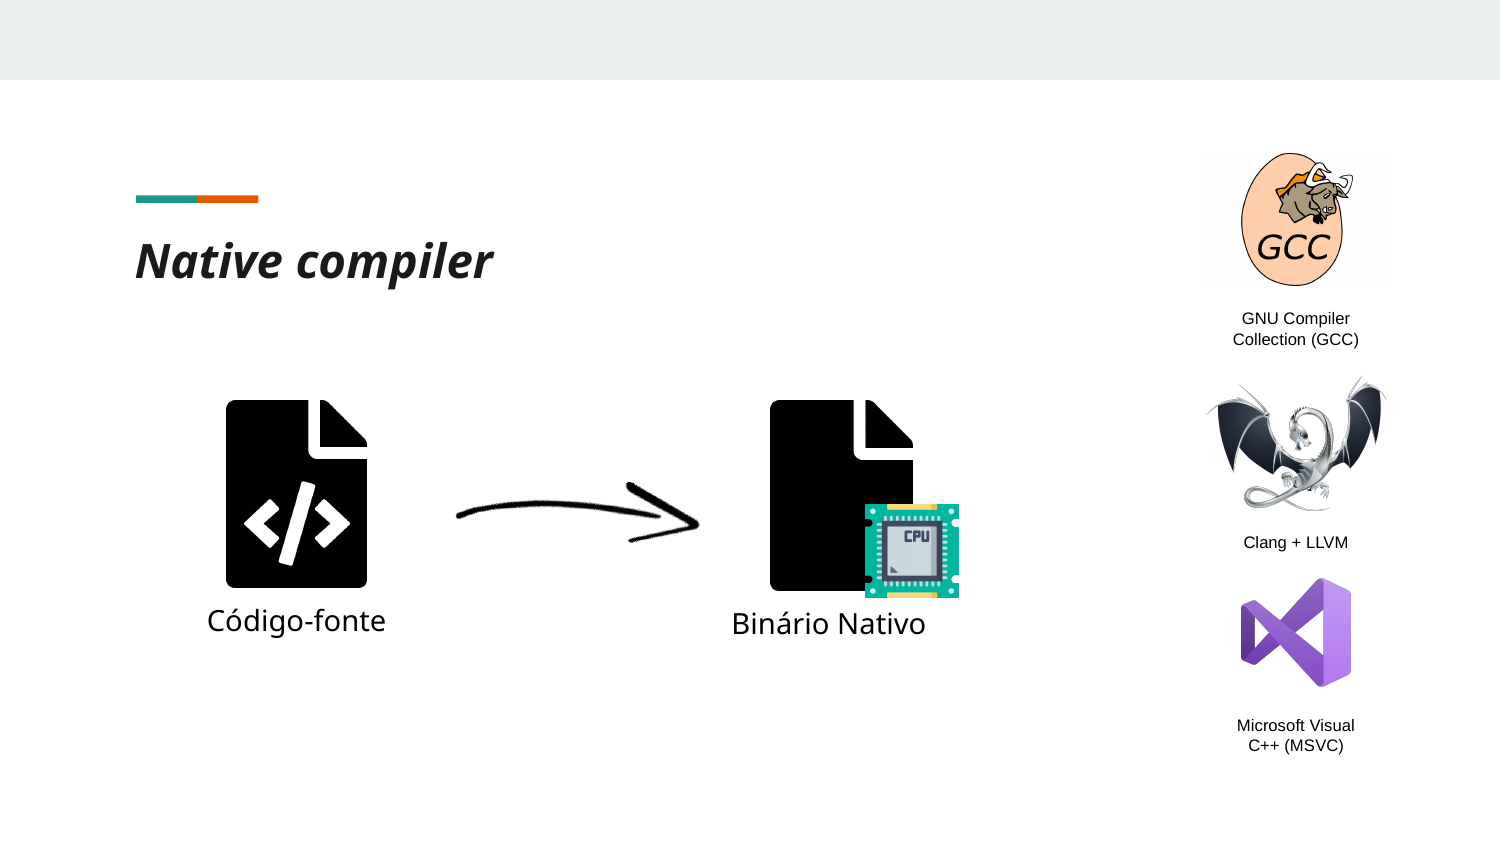

GNU Compiler Collection (GCC)
# Native compiler
Clang + LLVM
Binário Nativo
Código-fonte
Microsoft Visual C++ (MSVC)